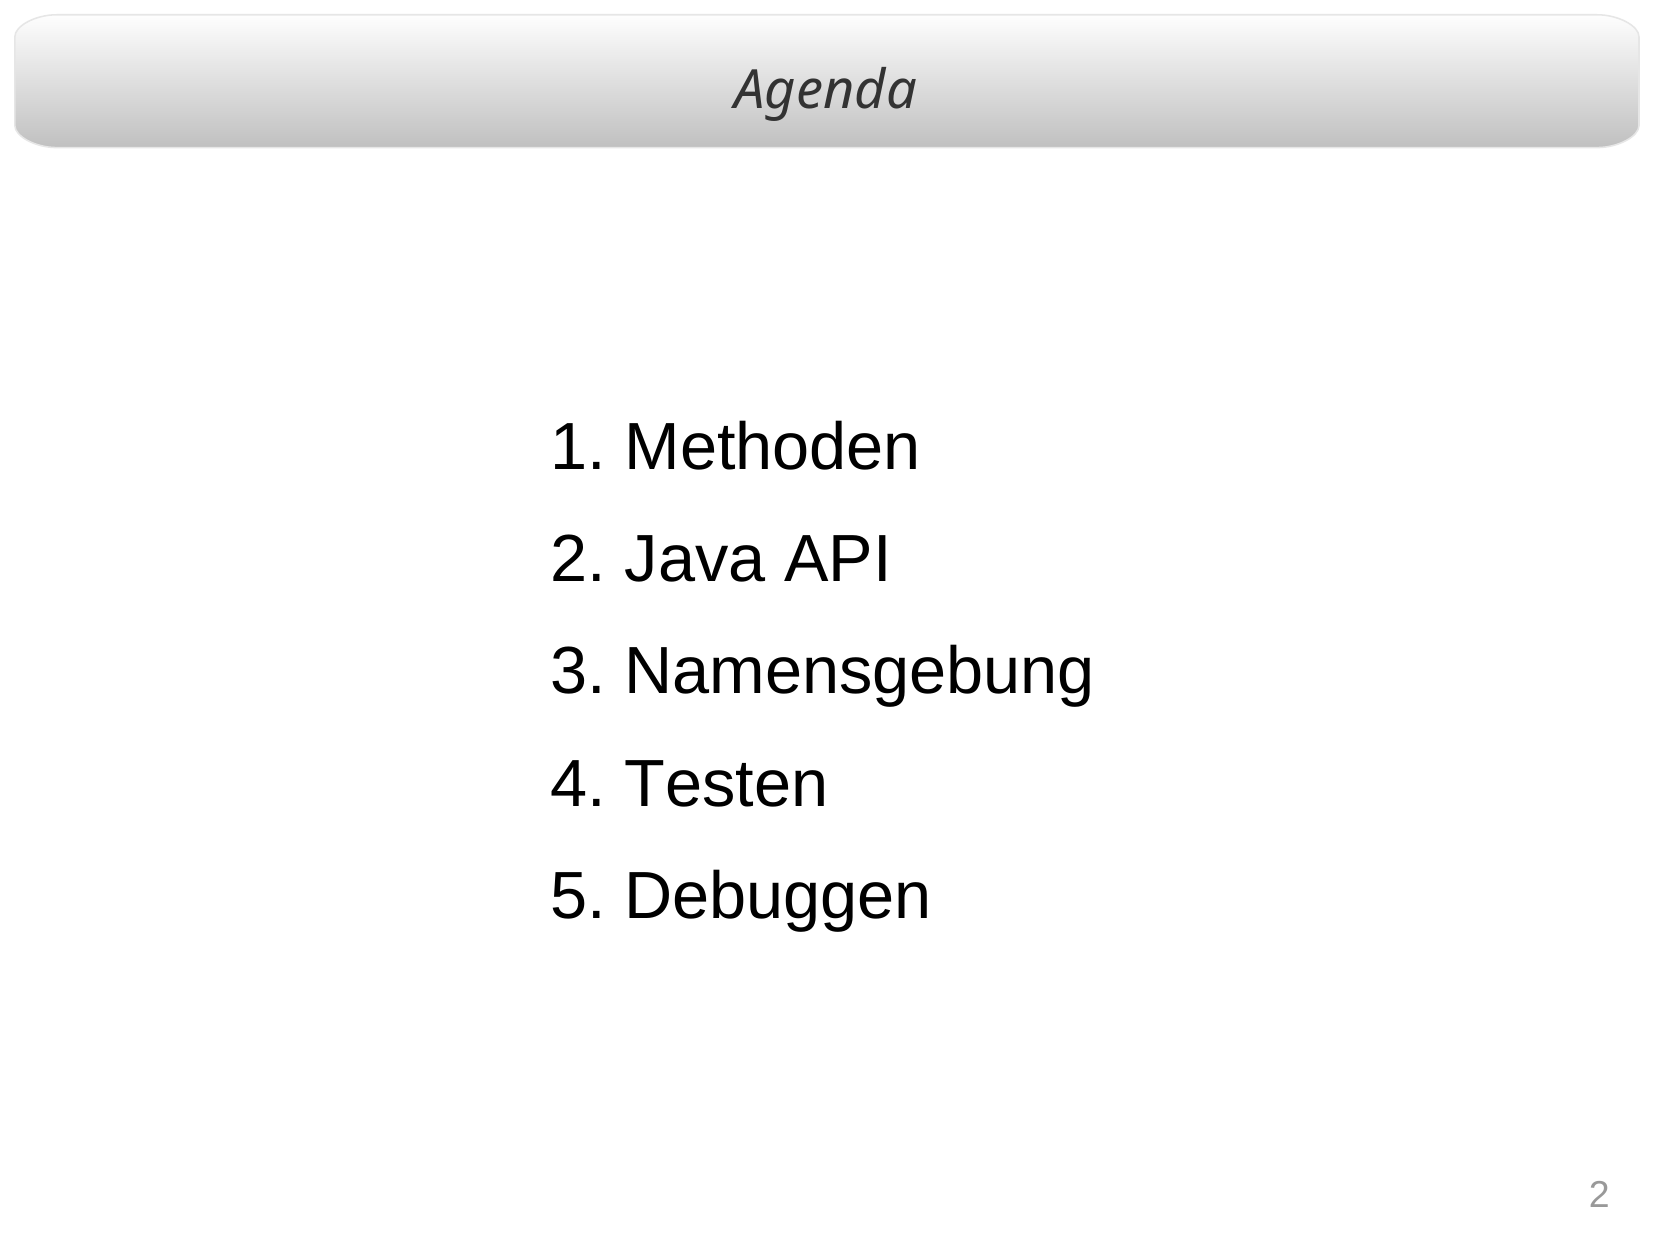

# Agenda
1. Methoden
2. Java API
3. Namensgebung
4. Testen
5. Debuggen